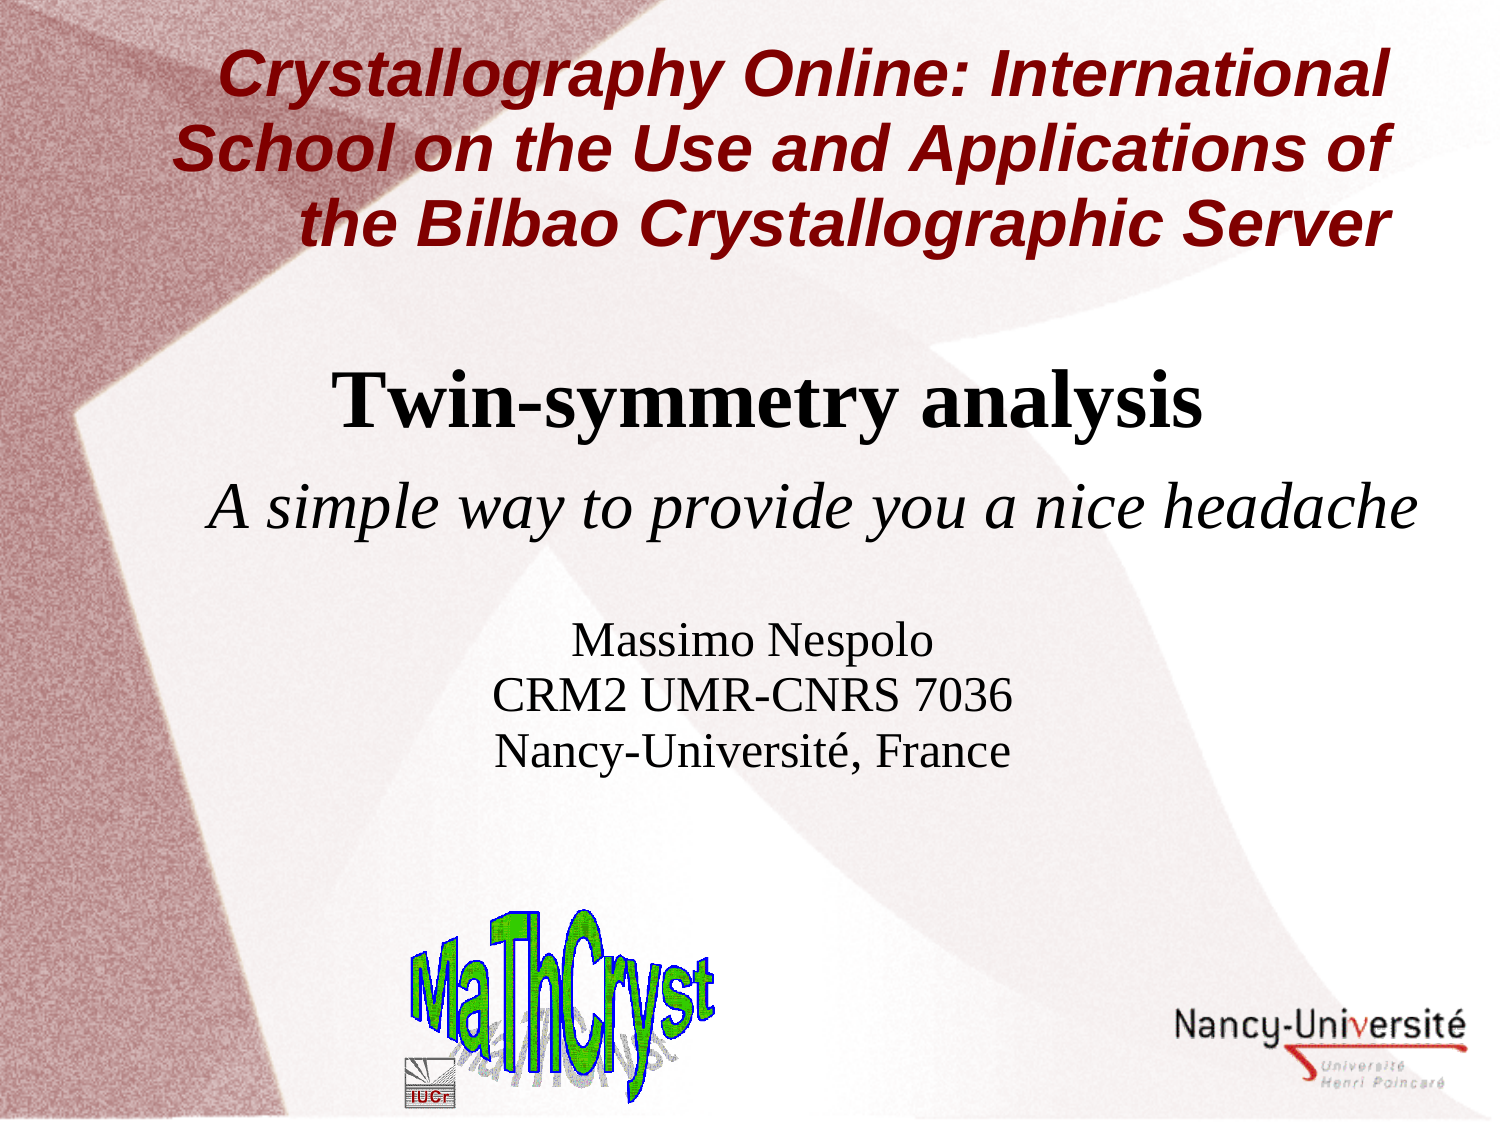

Twin-symmetry analysis
# Crystallography Online: International School on the Use and Applications of the Bilbao Crystallographic Server
Twin-symmetry analysis
A simple way to provide you a nice headache
Massimo Nespolo
CRM2 UMR-CNRS 7036
Nancy-Université, France